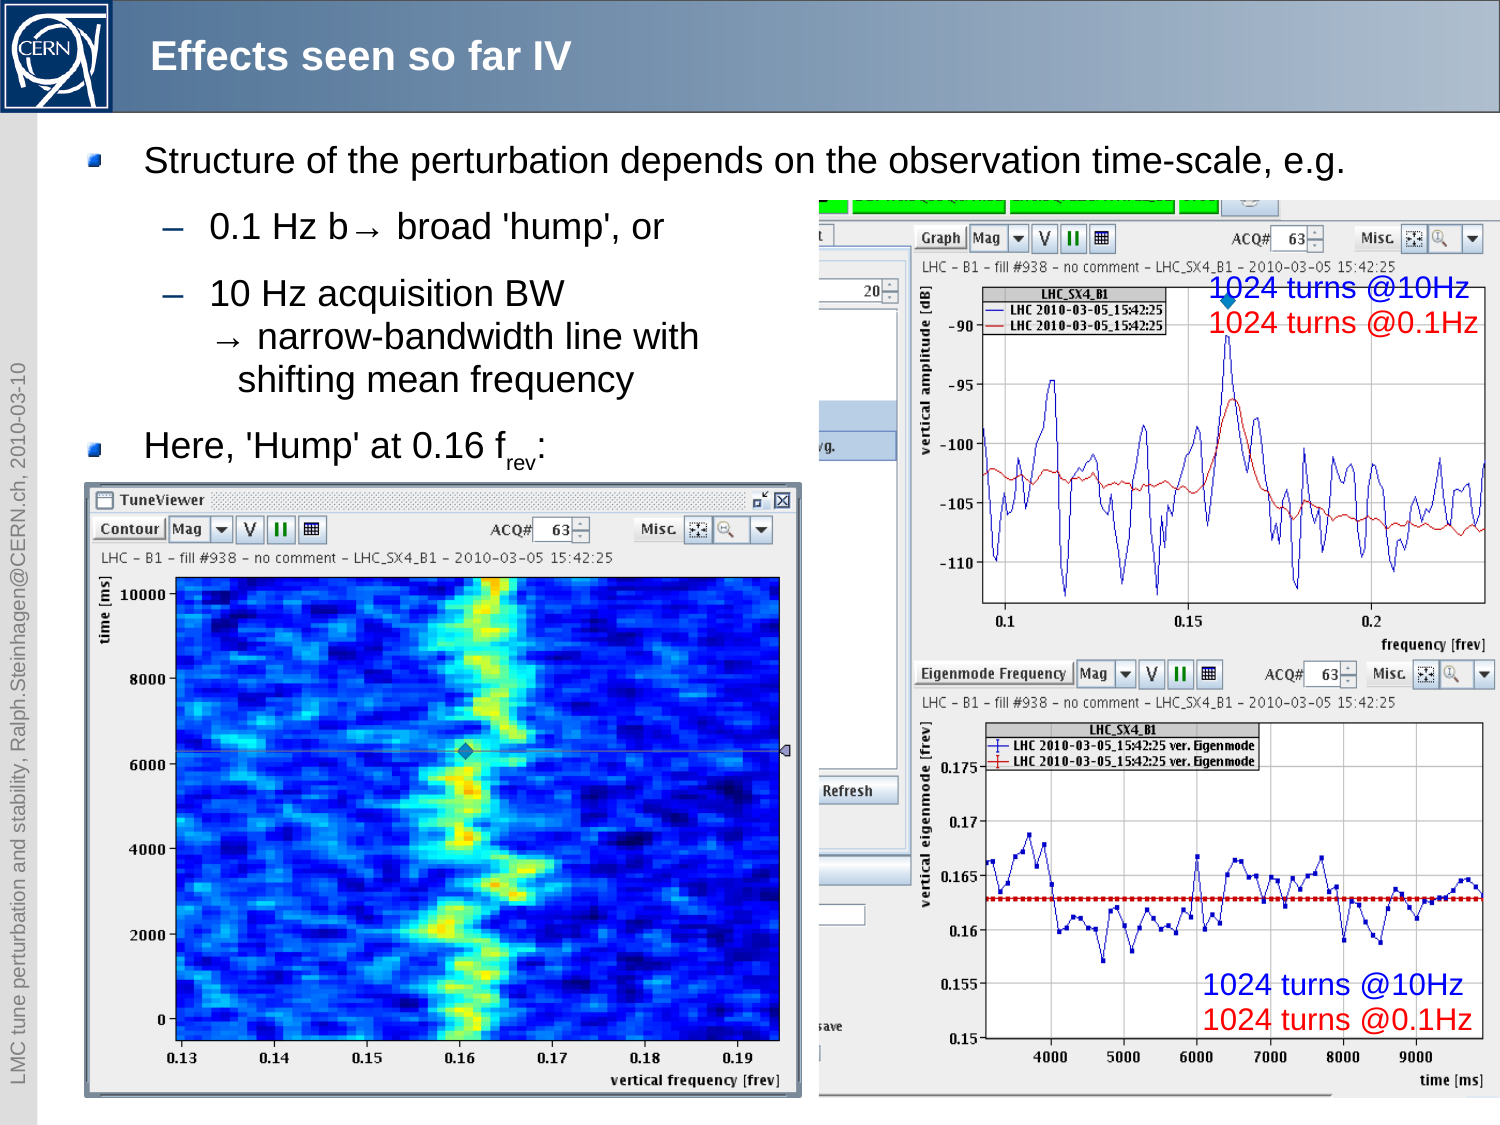

# Effects seen so far IV
Structure of the perturbation depends on the observation time-scale, e.g.
0.1 Hz b→ broad 'hump', or
10 Hz acquisition BW 						→ narrow-bandwidth line with 						shifting mean frequency
Here, 'Hump' at 0.16 frev:
1024 turns @10Hz
1024 turns @0.1Hz
1024 turns @10Hz
1024 turns @0.1Hz